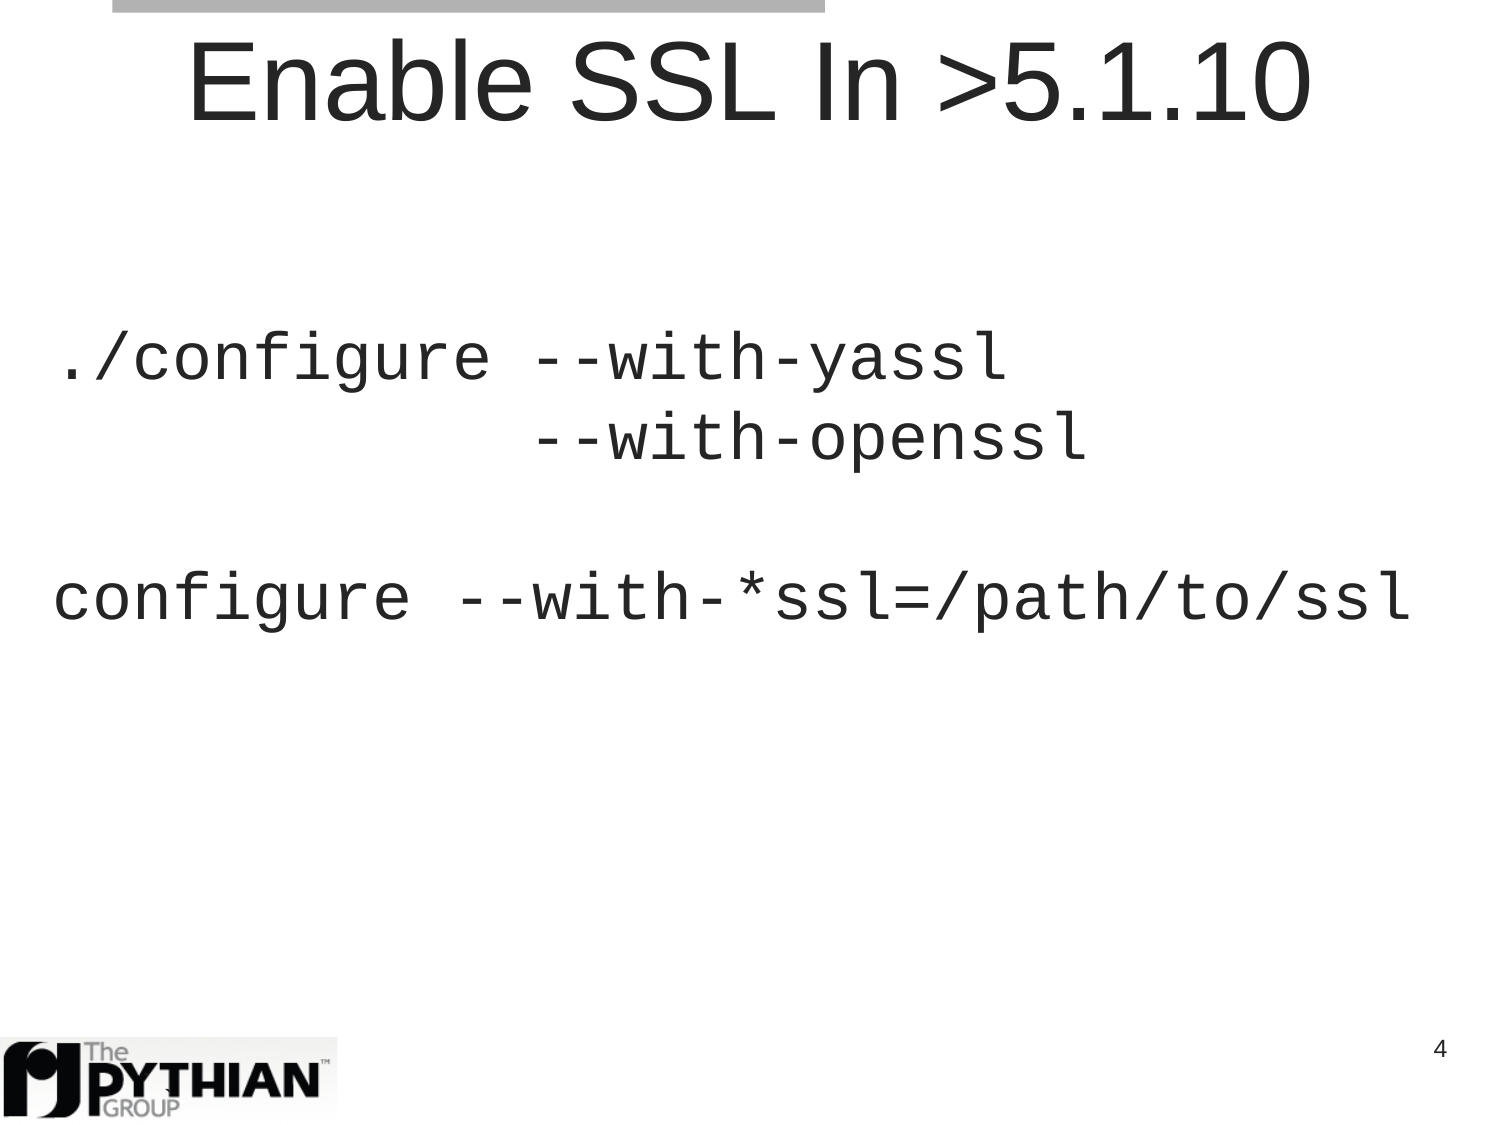

Enable SSL In >5.1.10
./configure	--with-yassl
							--with-openssl
configure --with-*ssl=/path/to/ssl